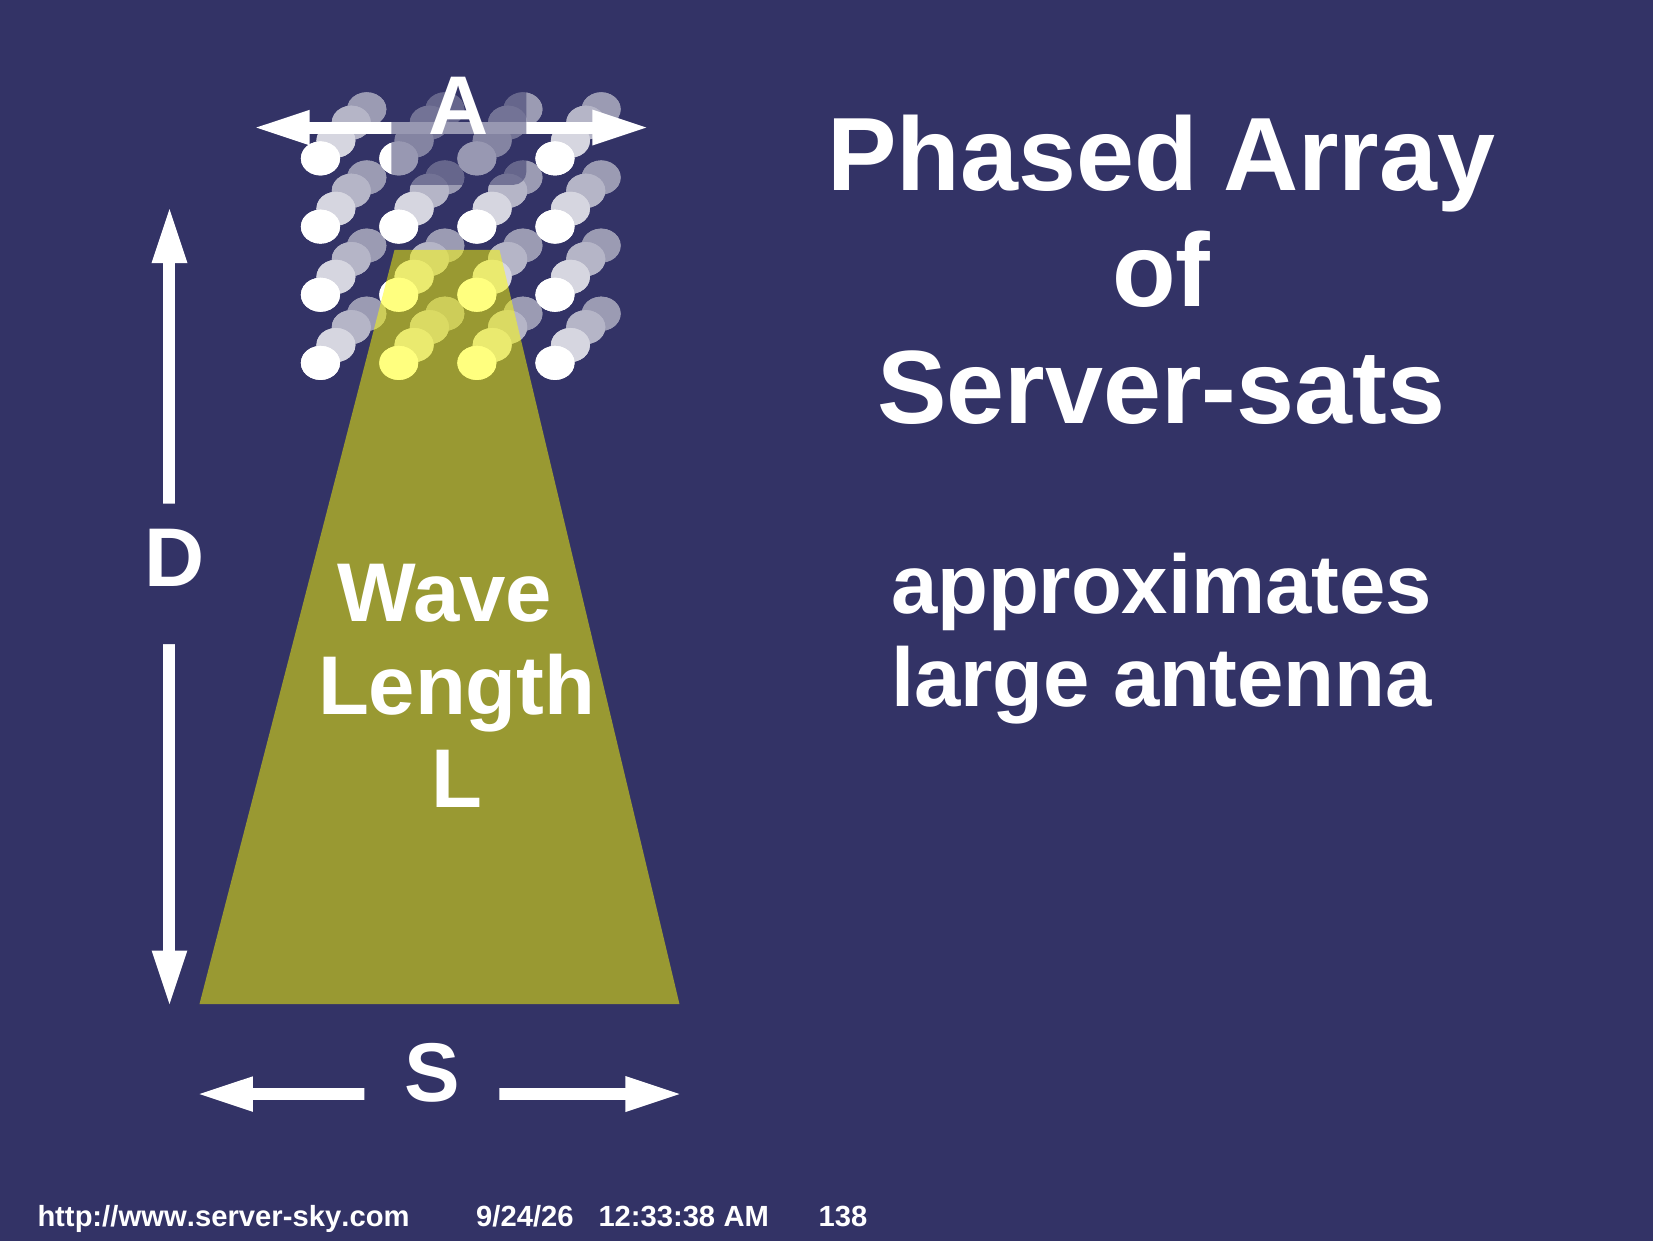

A
Phased Array
of
Server-sats
approximates
large antenna
D
Wave
Length
L
S